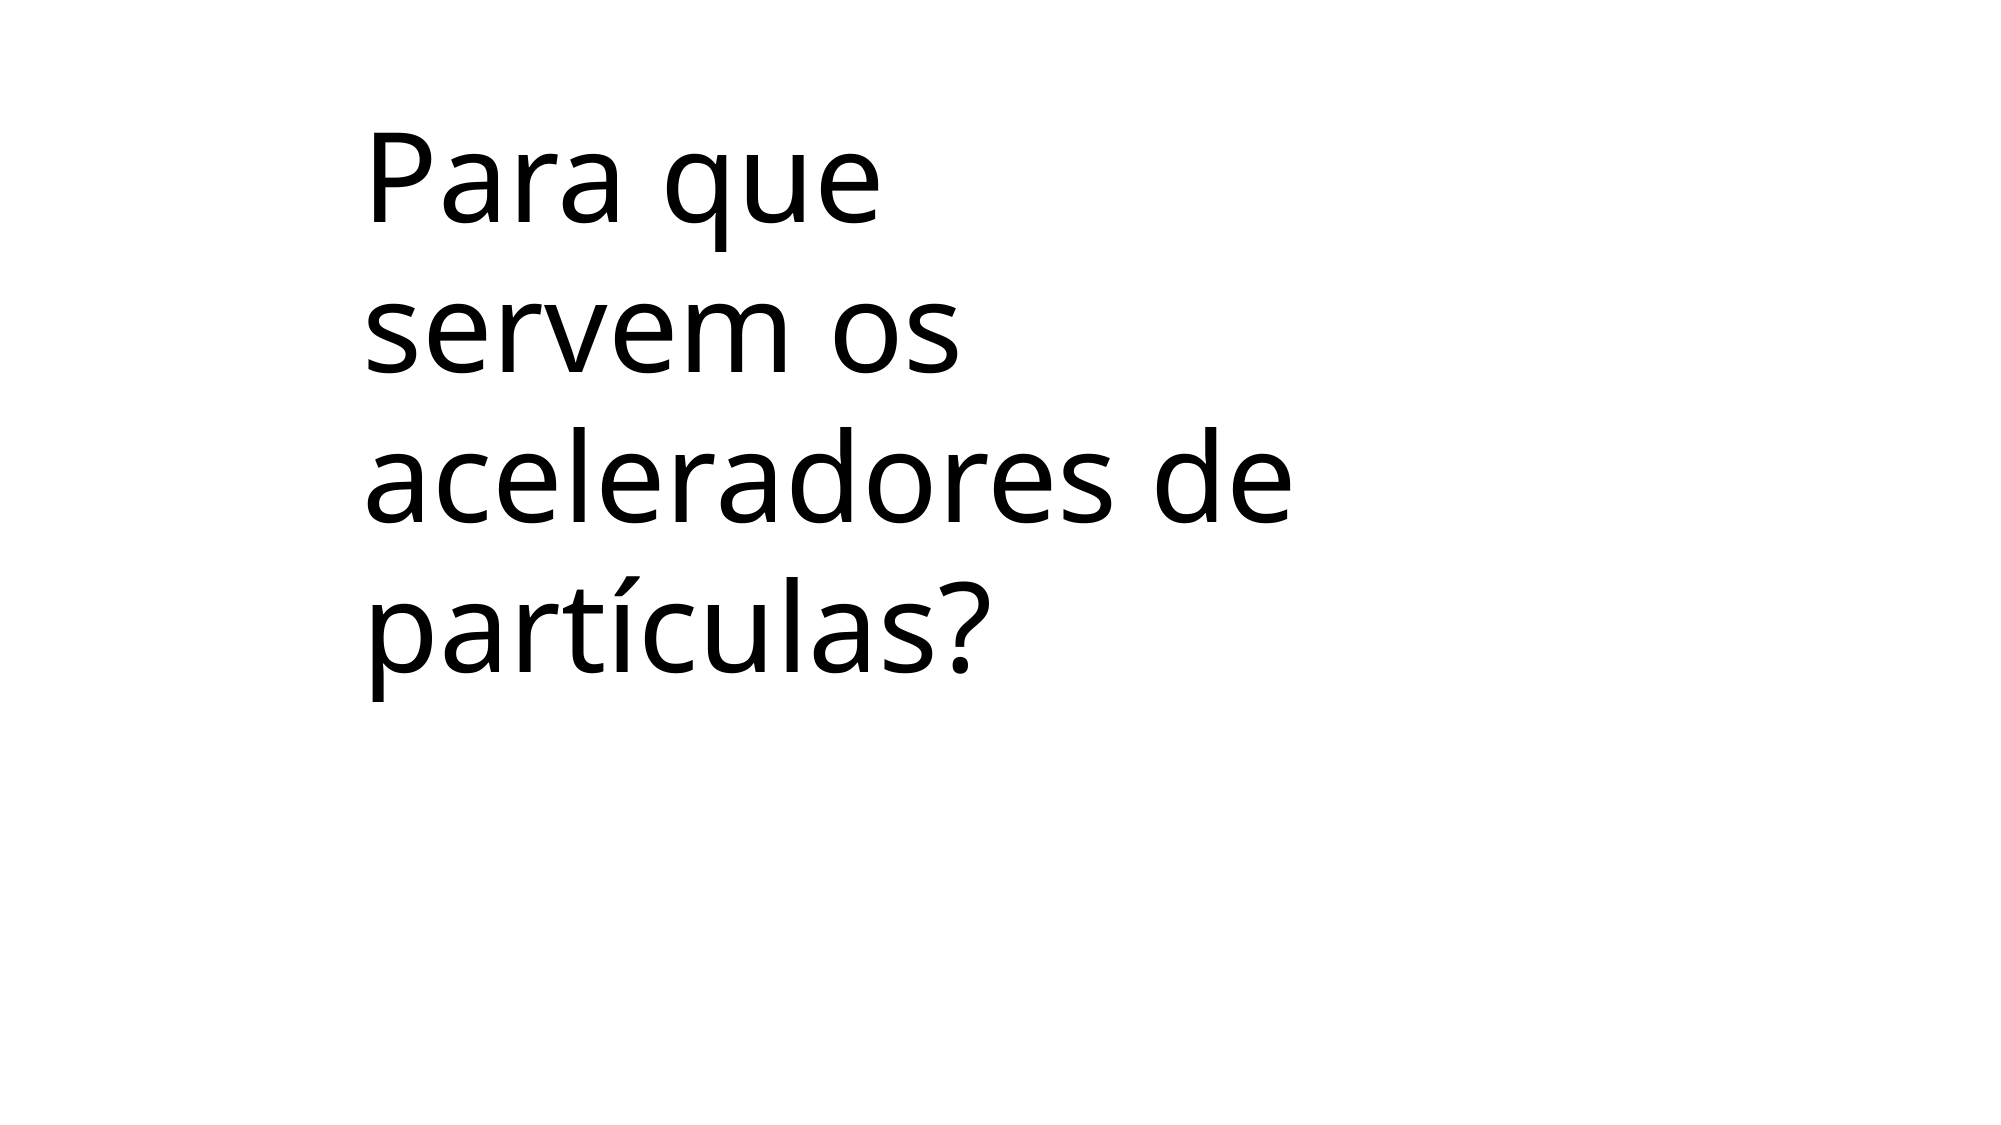

Para que servem os aceleradores de partículas?